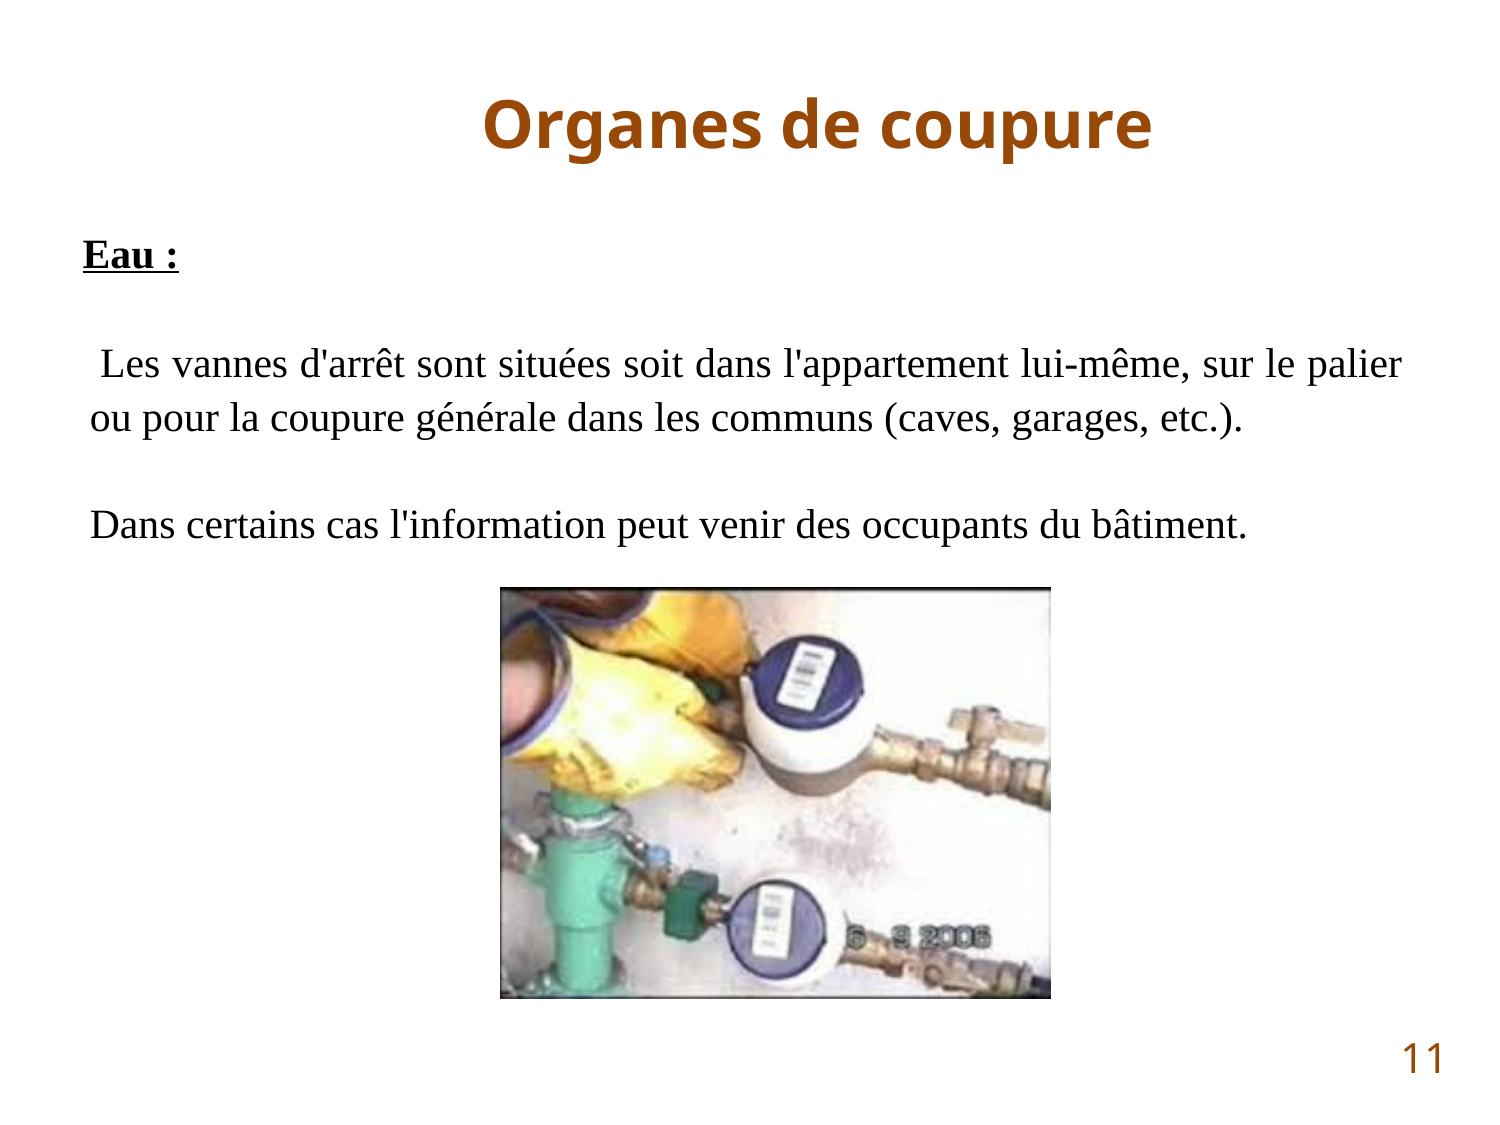

# Organes de coupure
Eau :
 Les vannes d'arrêt sont situées soit dans l'appartement lui-même, sur le palier ou pour la coupure générale dans les communs (caves, garages, etc.).
Dans certains cas l'information peut venir des occupants du bâtiment.